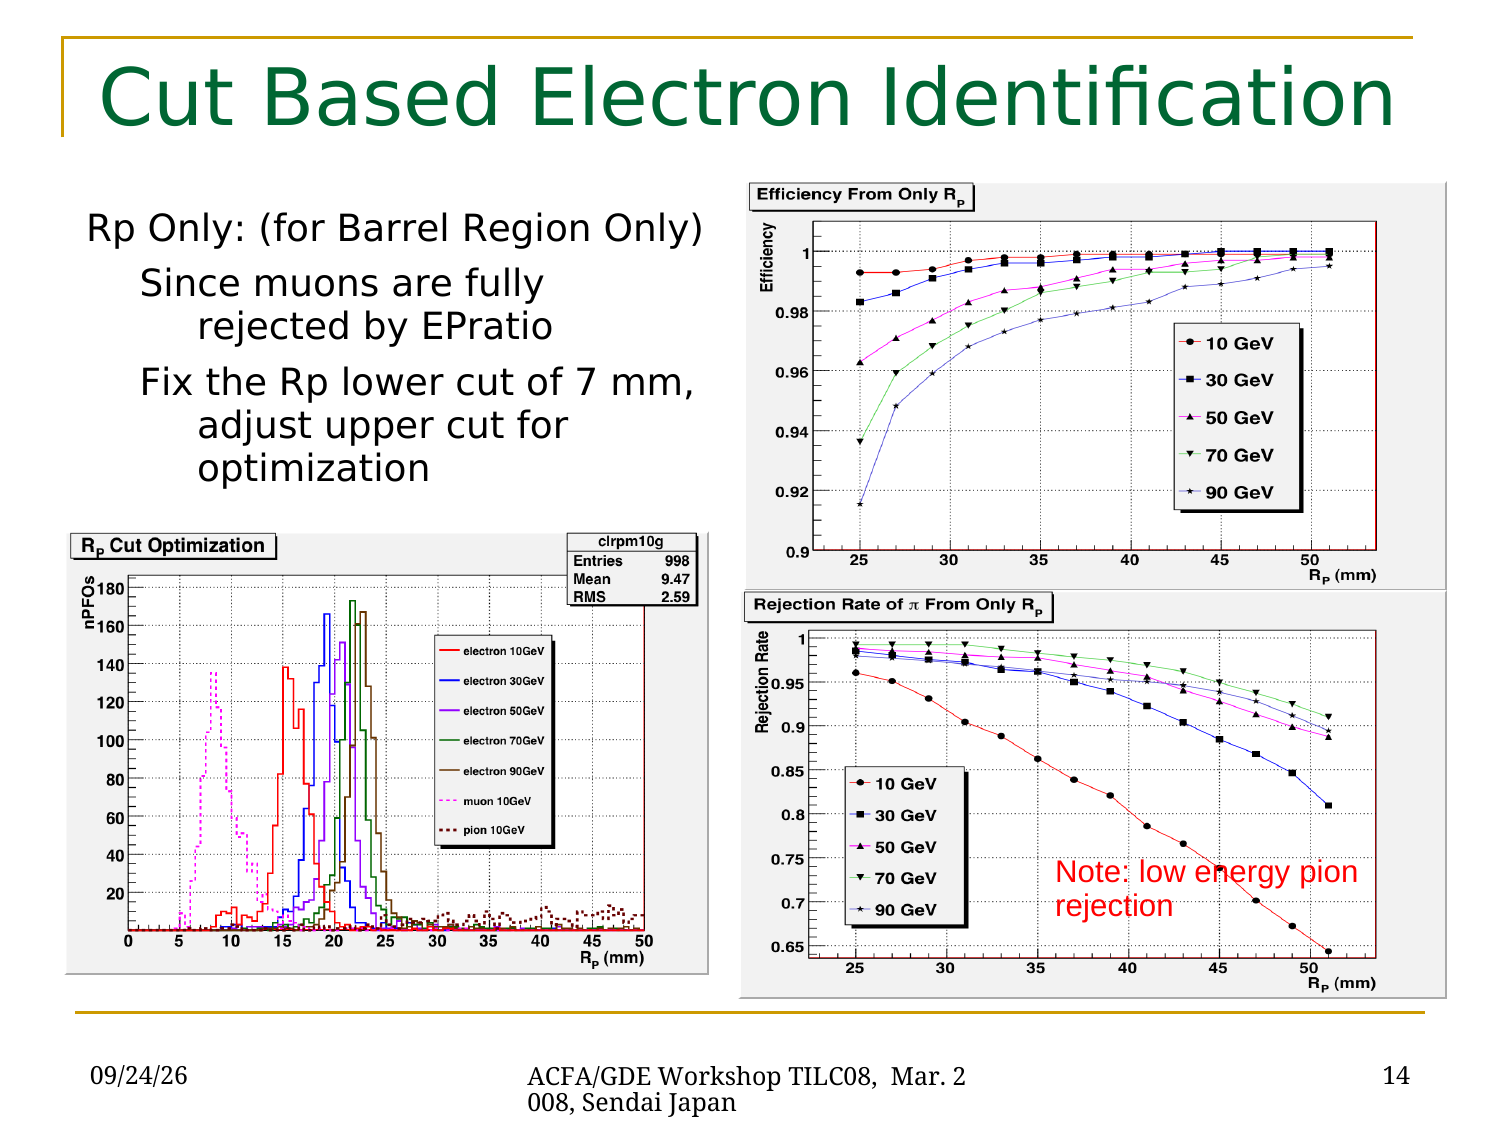

Cut Based Electron Identification
# Rp Only: (for Barrel Region Only)
Since muons are fully rejected by EPratio
Fix the Rp lower cut of 7 mm, adjust upper cut for optimization
Note: low energy pion rejection
14
ACFA/GDE Workshop TILC08, Mar. 2008, Sendai Japan